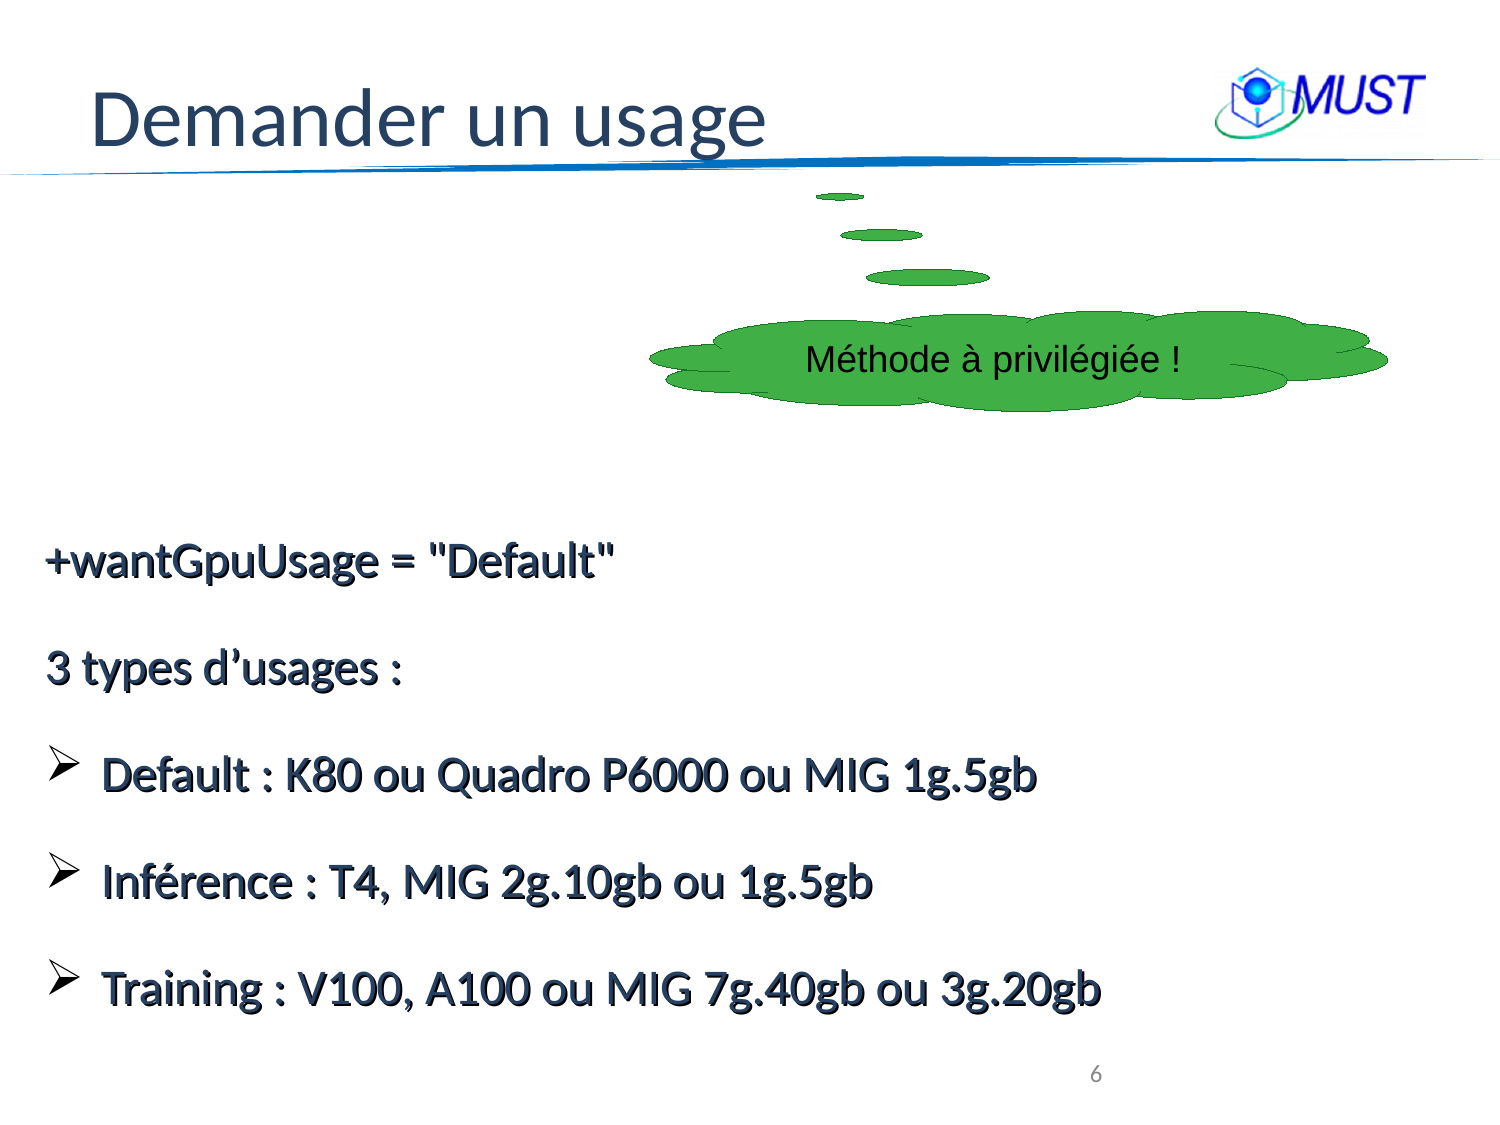

# Demander un usage
Méthode à privilégiée !
+wantGpuUsage = "Default"
3 types d’usages :
Default : K80 ou Quadro P6000 ou MIG 1g.5gb
Inférence : T4, MIG 2g.10gb ou 1g.5gb
Training : V100, A100 ou MIG 7g.40gb ou 3g.20gb